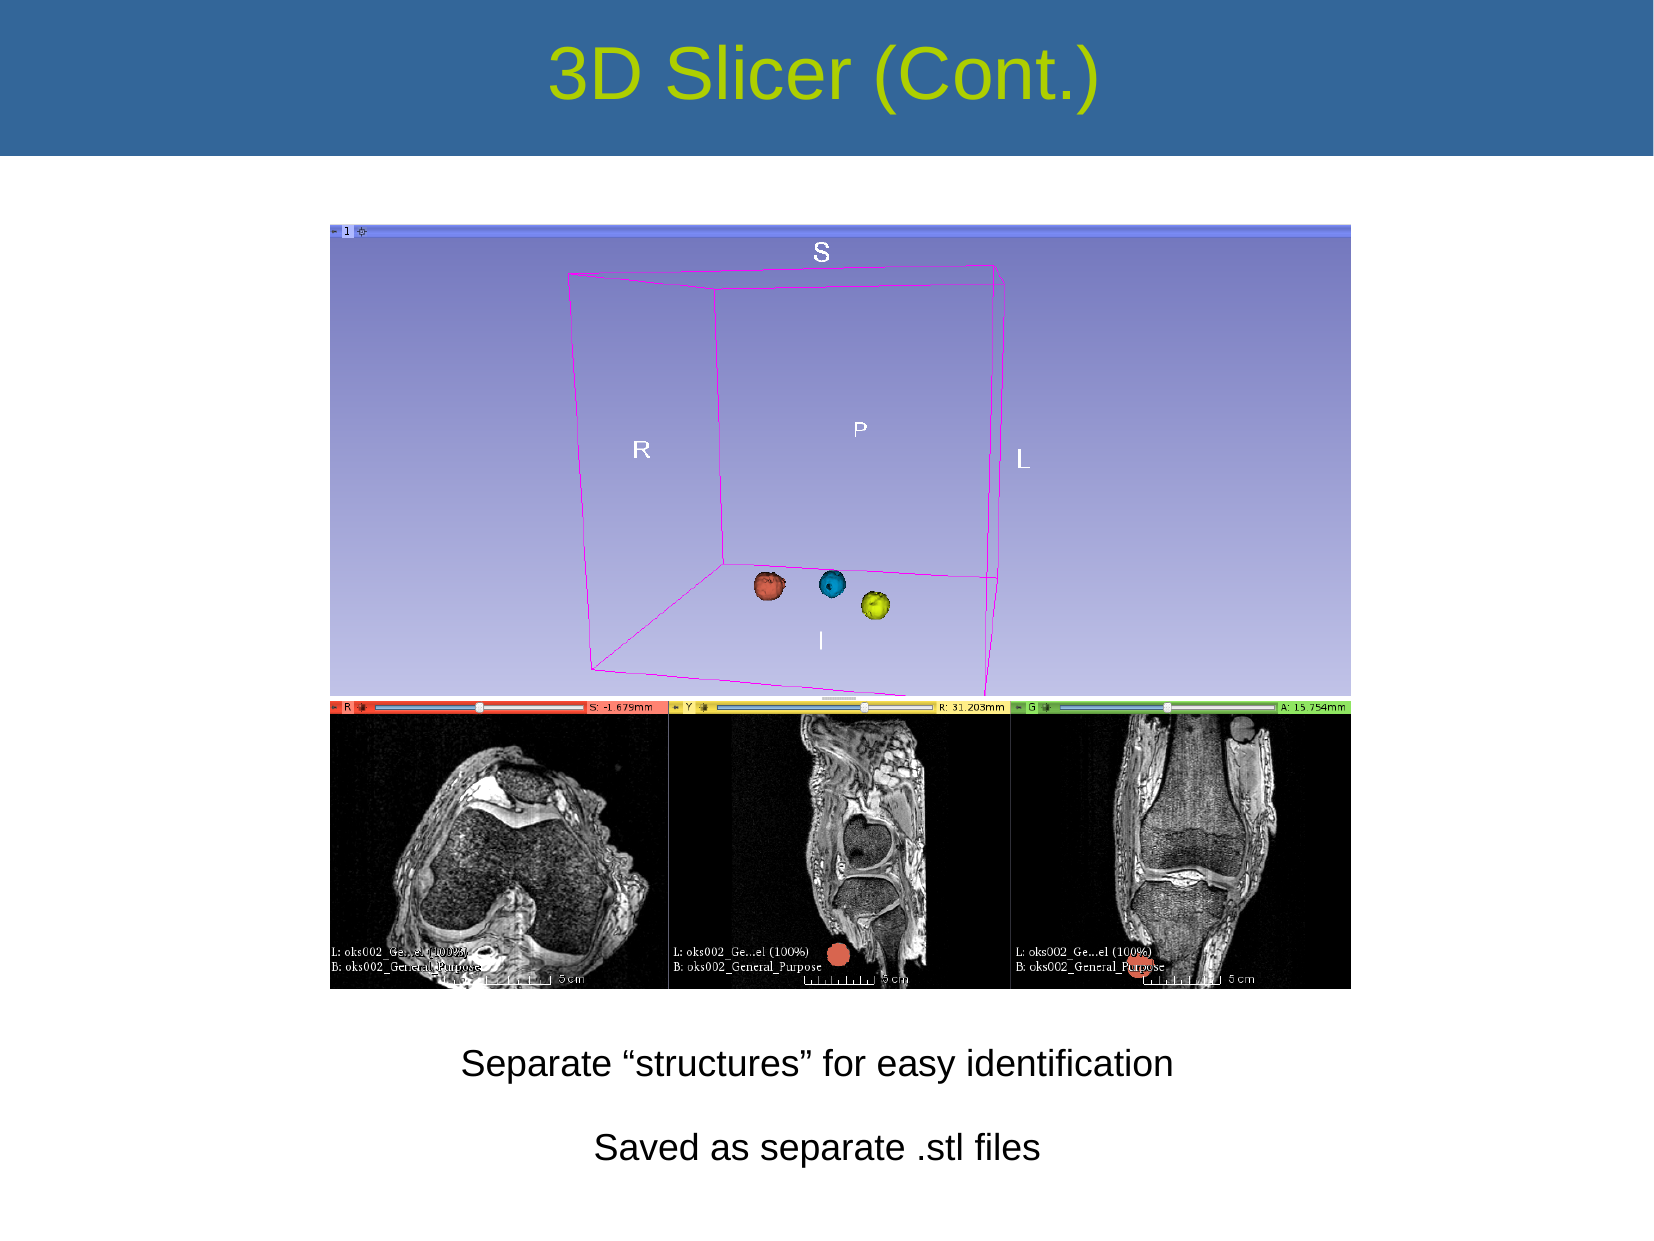

3D Slicer (Cont.)
Separate “structures” for easy identification
Saved as separate .stl files